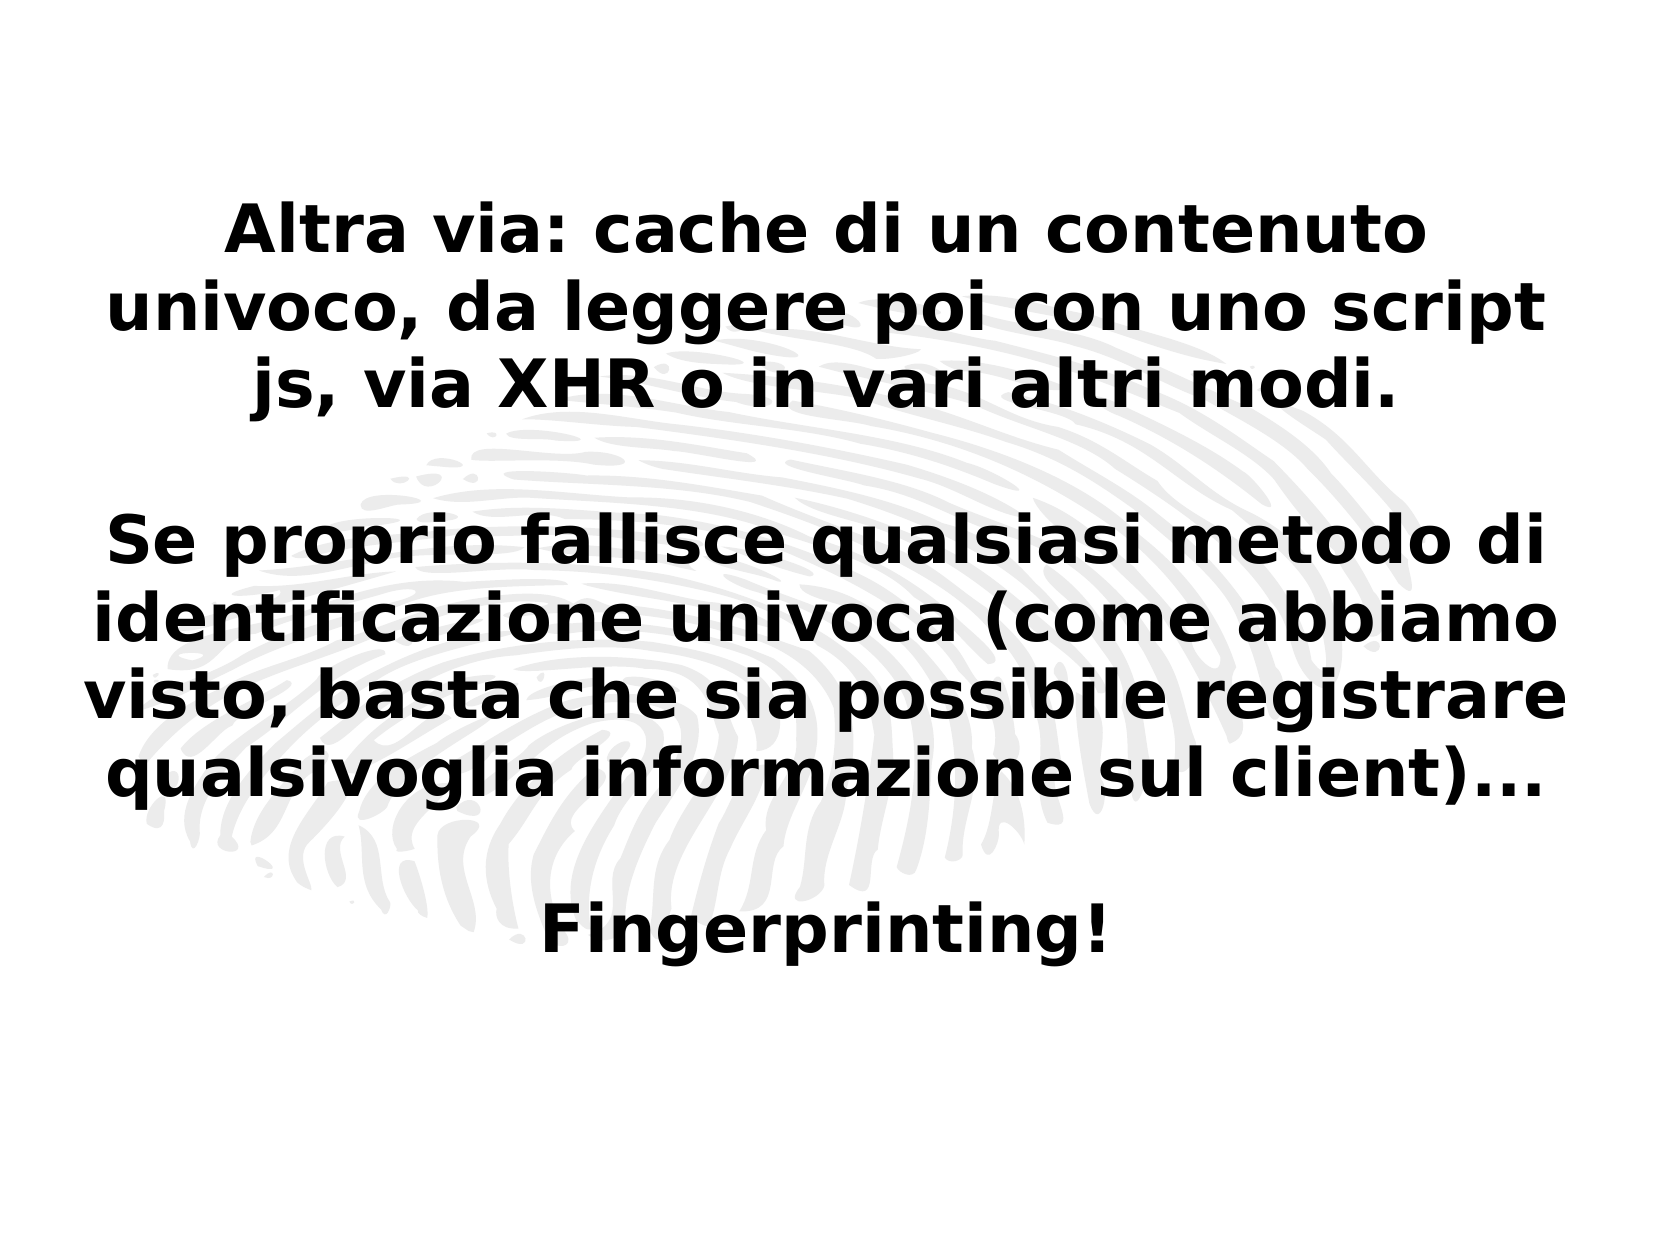

# Altra via: cache di un contenuto univoco, da leggere poi con uno script js, via XHR o in vari altri modi.
Se proprio fallisce qualsiasi metodo di identificazione univoca (come abbiamo visto, basta che sia possibile registrare qualsivoglia informazione sul client)...
Fingerprinting!